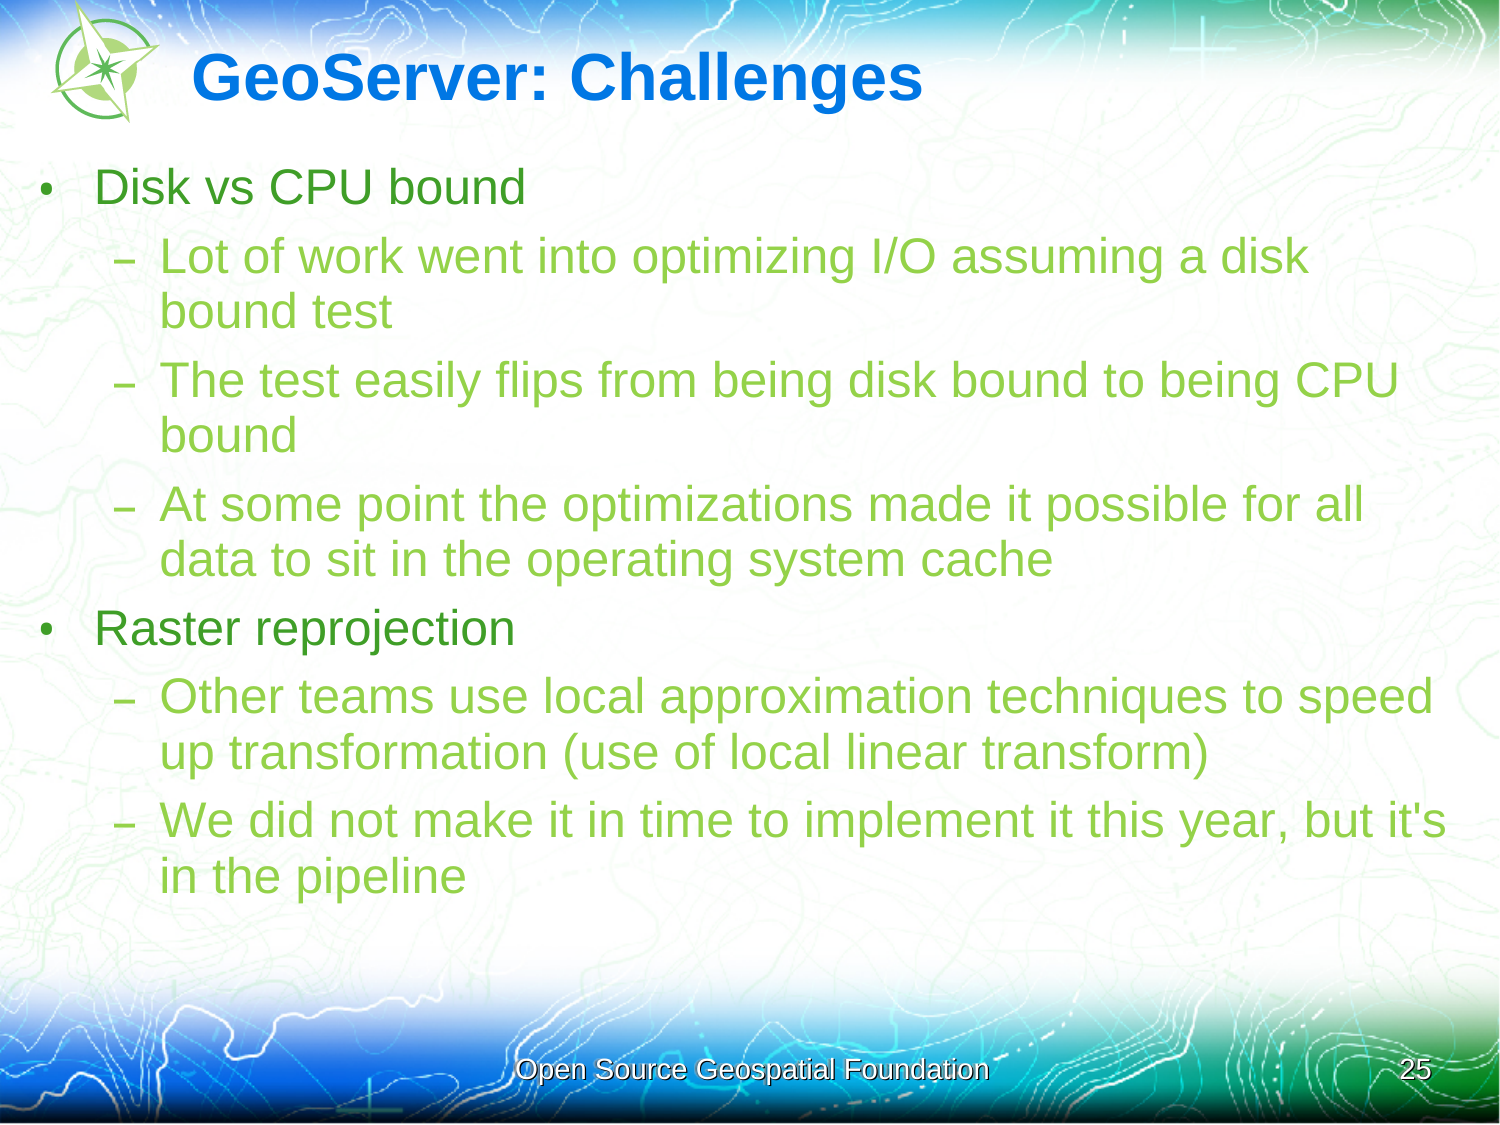

# GeoServer: Challenges
Disk vs CPU bound
Lot of work went into optimizing I/O assuming a disk bound test
The test easily flips from being disk bound to being CPU bound
At some point the optimizations made it possible for all data to sit in the operating system cache
Raster reprojection
Other teams use local approximation techniques to speed up transformation (use of local linear transform)
We did not make it in time to implement it this year, but it's in the pipeline
Open Source Geospatial Foundation
25